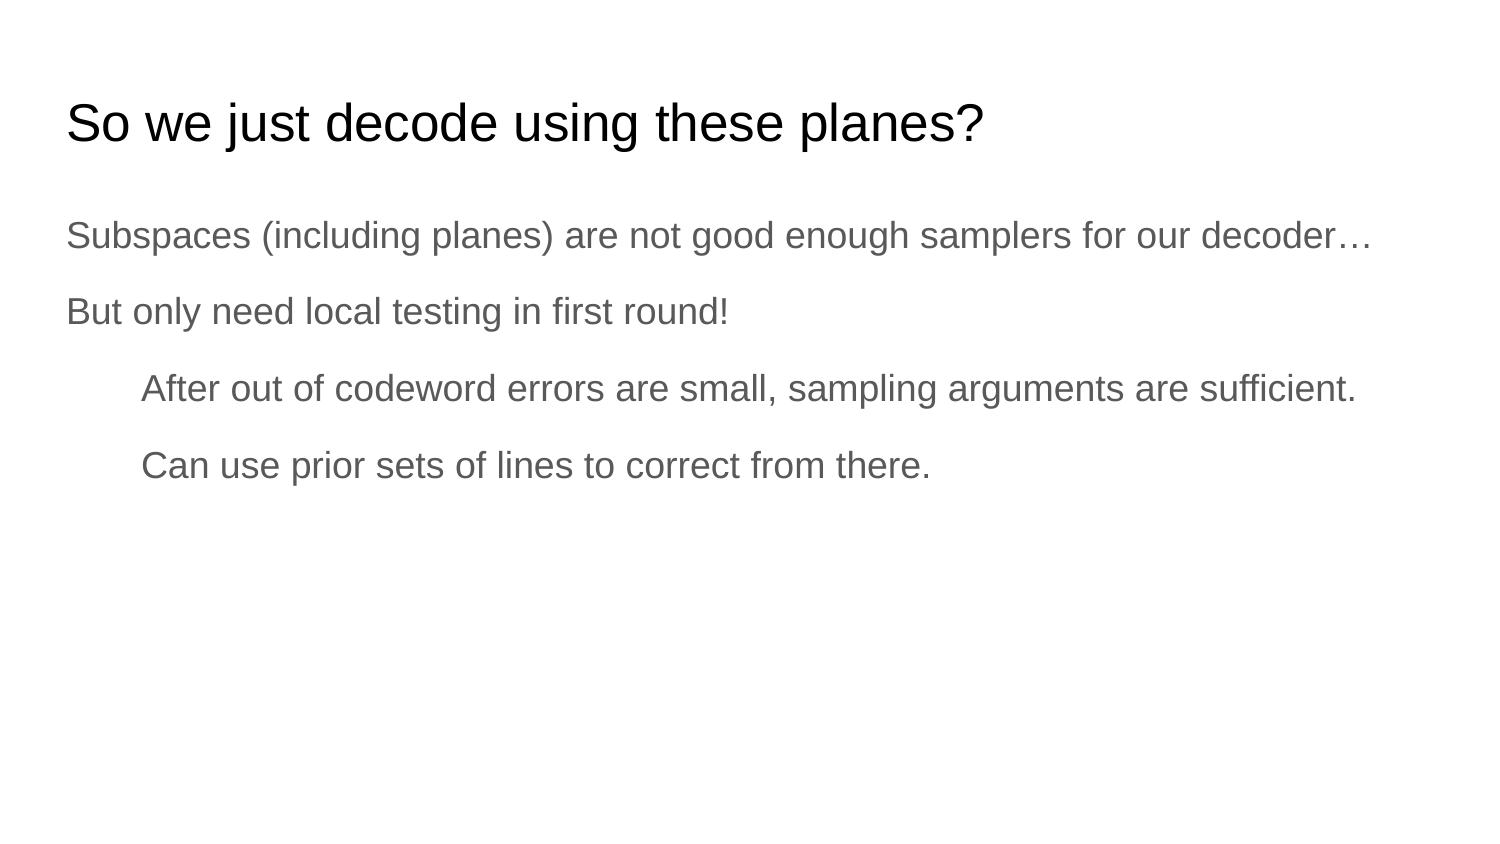

# So we just decode using these planes?
Subspaces (including planes) are not good enough samplers for our decoder…
But only need local testing in first round!
After out of codeword errors are small, sampling arguments are sufficient.
Can use prior sets of lines to correct from there.